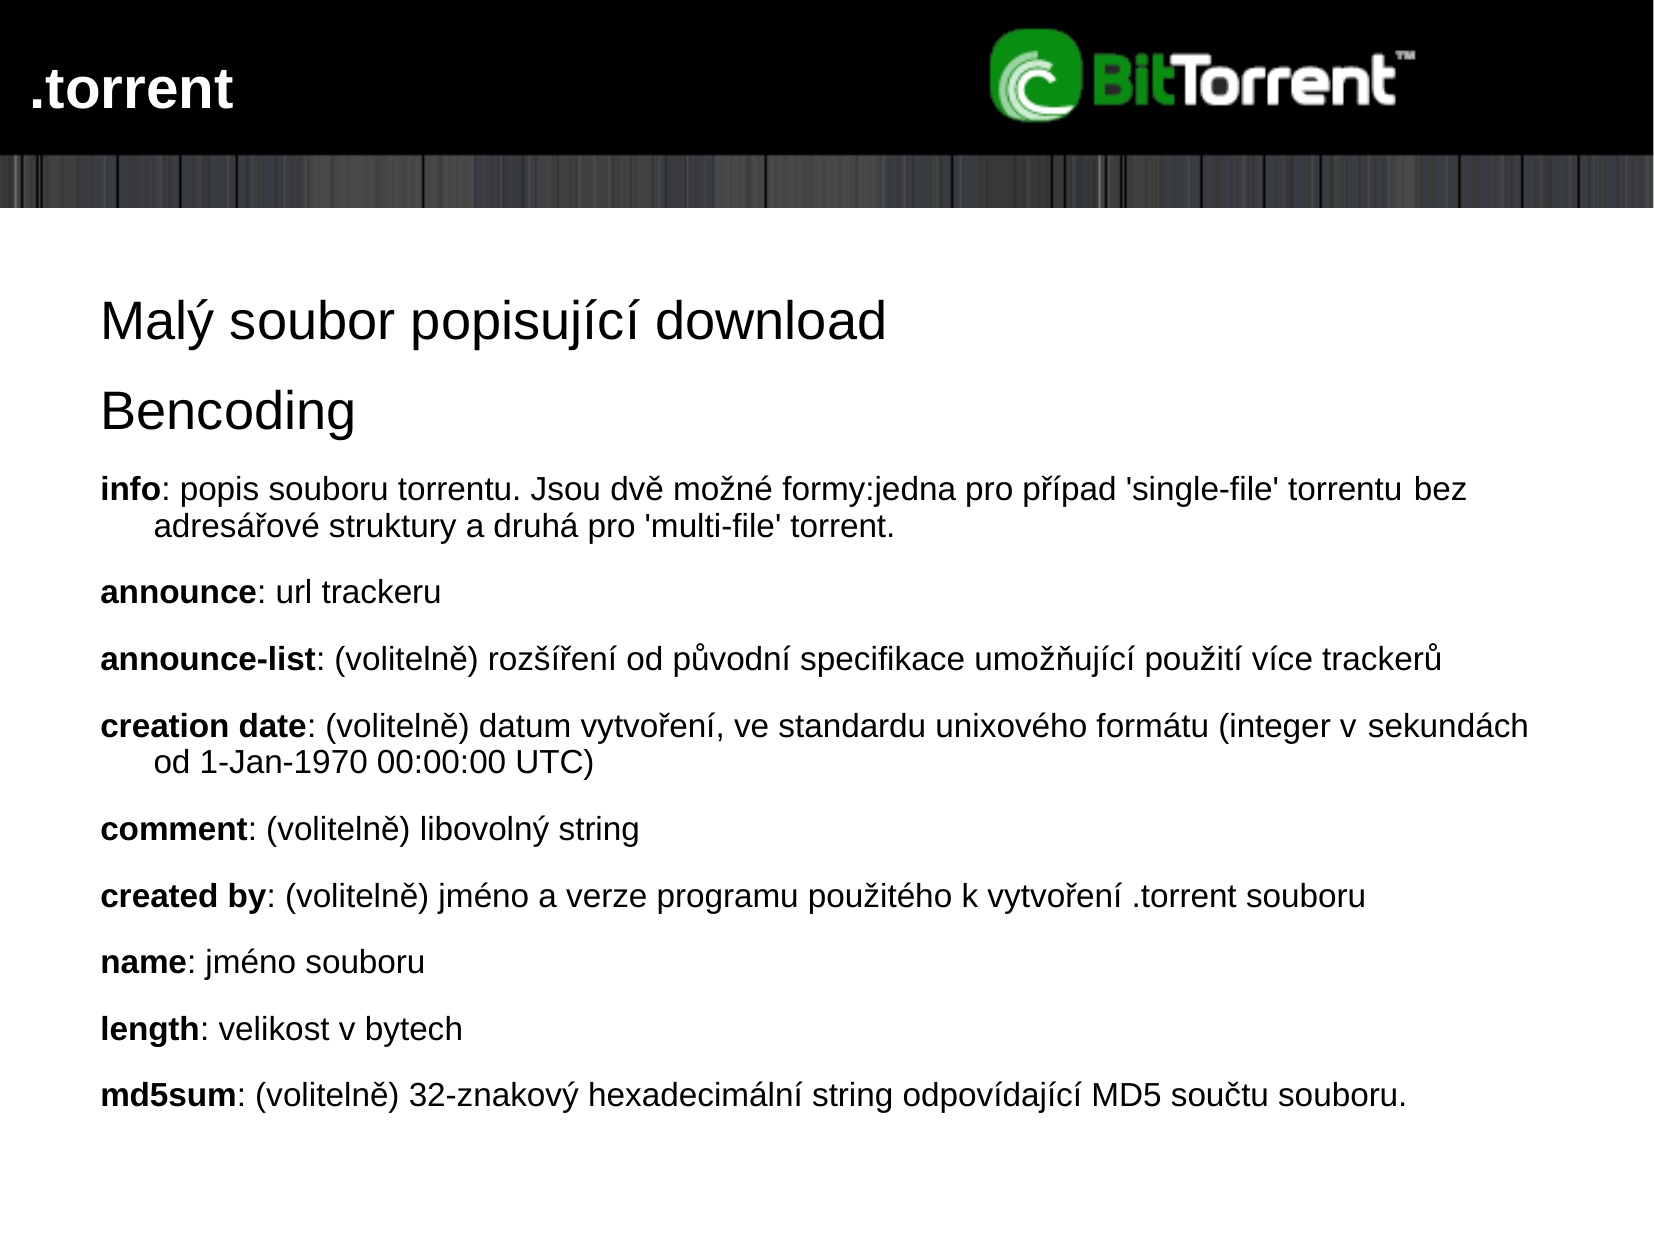

# .torrent
Malý soubor popisující download
Bencoding
info: popis souboru torrentu. Jsou dvě možné formy:jedna pro případ 'single-file' torrentu bez adresářové struktury a druhá pro 'multi-file' torrent.
announce: url trackeru
announce-list: (volitelně) rozšíření od původní specifikace umožňující použití více trackerů
creation date: (volitelně) datum vytvoření, ve standardu unixového formátu (integer v sekundách od 1-Jan-1970 00:00:00 UTC)
comment: (volitelně) libovolný string
created by: (volitelně) jméno a verze programu použitého k vytvoření .torrent souboru
name: jméno souboru
length: velikost v bytech
md5sum: (volitelně) 32-znakový hexadecimální string odpovídající MD5 součtu souboru.